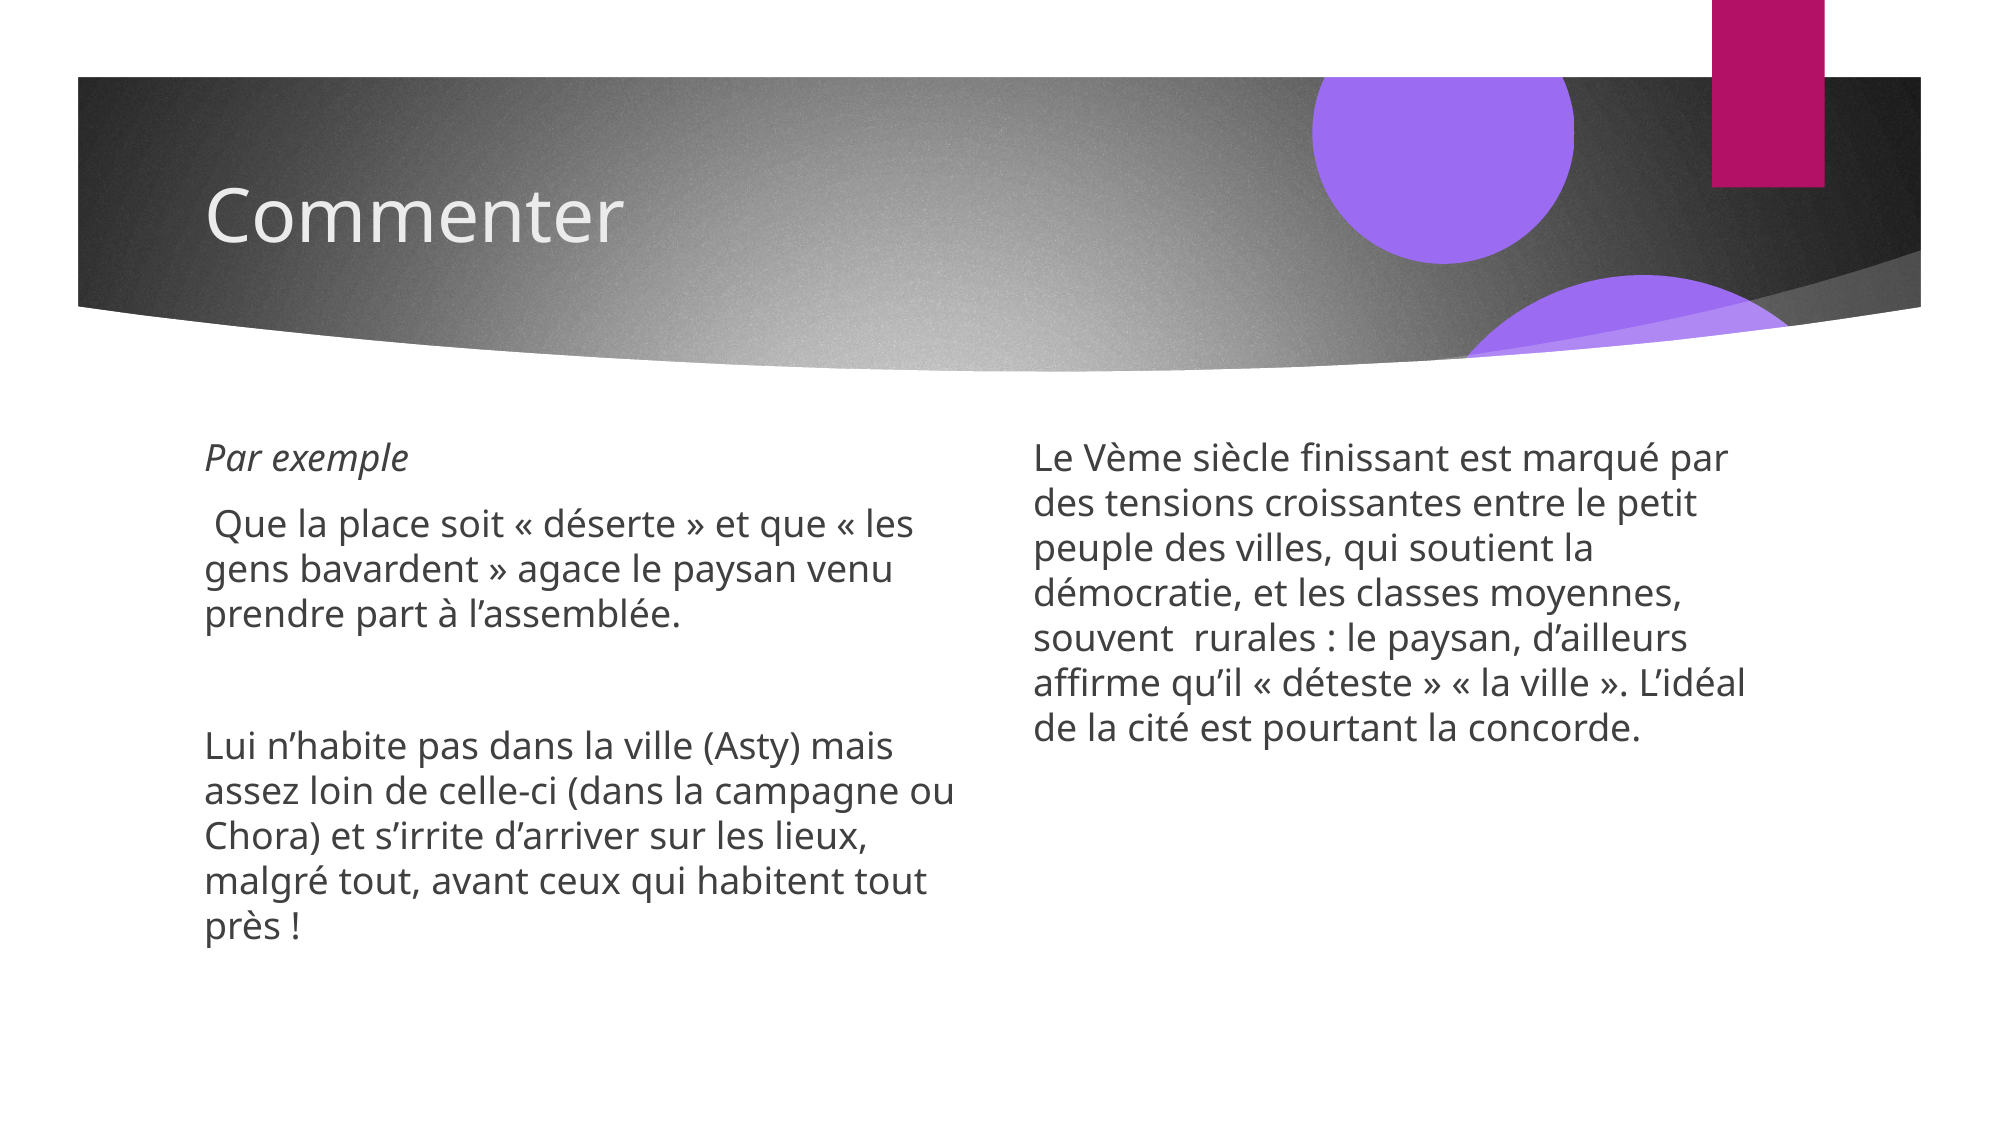

# Commenter
Par exemple
 Que la place soit « déserte » et que « les gens bavardent » agace le paysan venu prendre part à l’assemblée.
Lui n’habite pas dans la ville (Asty) mais assez loin de celle-ci (dans la campagne ou Chora) et s’irrite d’arriver sur les lieux, malgré tout, avant ceux qui habitent tout près !
Le Vème siècle finissant est marqué par des tensions croissantes entre le petit peuple des villes, qui soutient la démocratie, et les classes moyennes, souvent rurales : le paysan, d’ailleurs affirme qu’il « déteste » « la ville ». L’idéal de la cité est pourtant la concorde.